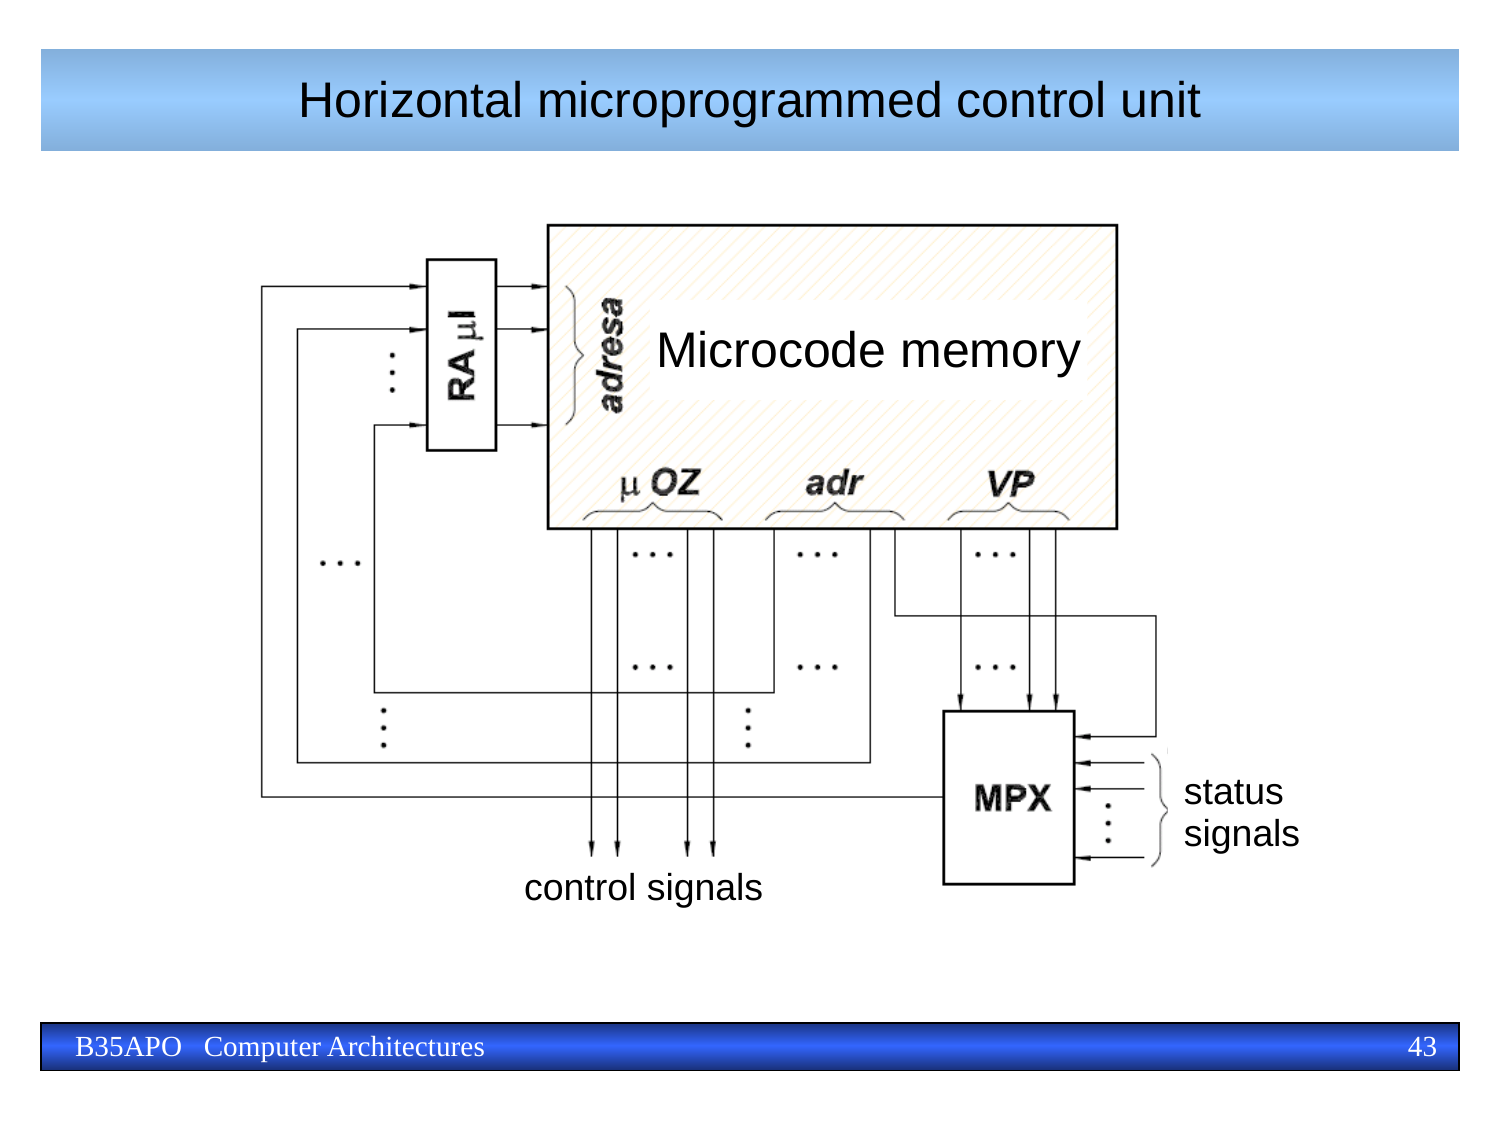

# Horizontal microprogrammed control unit
Microcode memory
status
signals
control signals
B35APO Computer Architectures
43